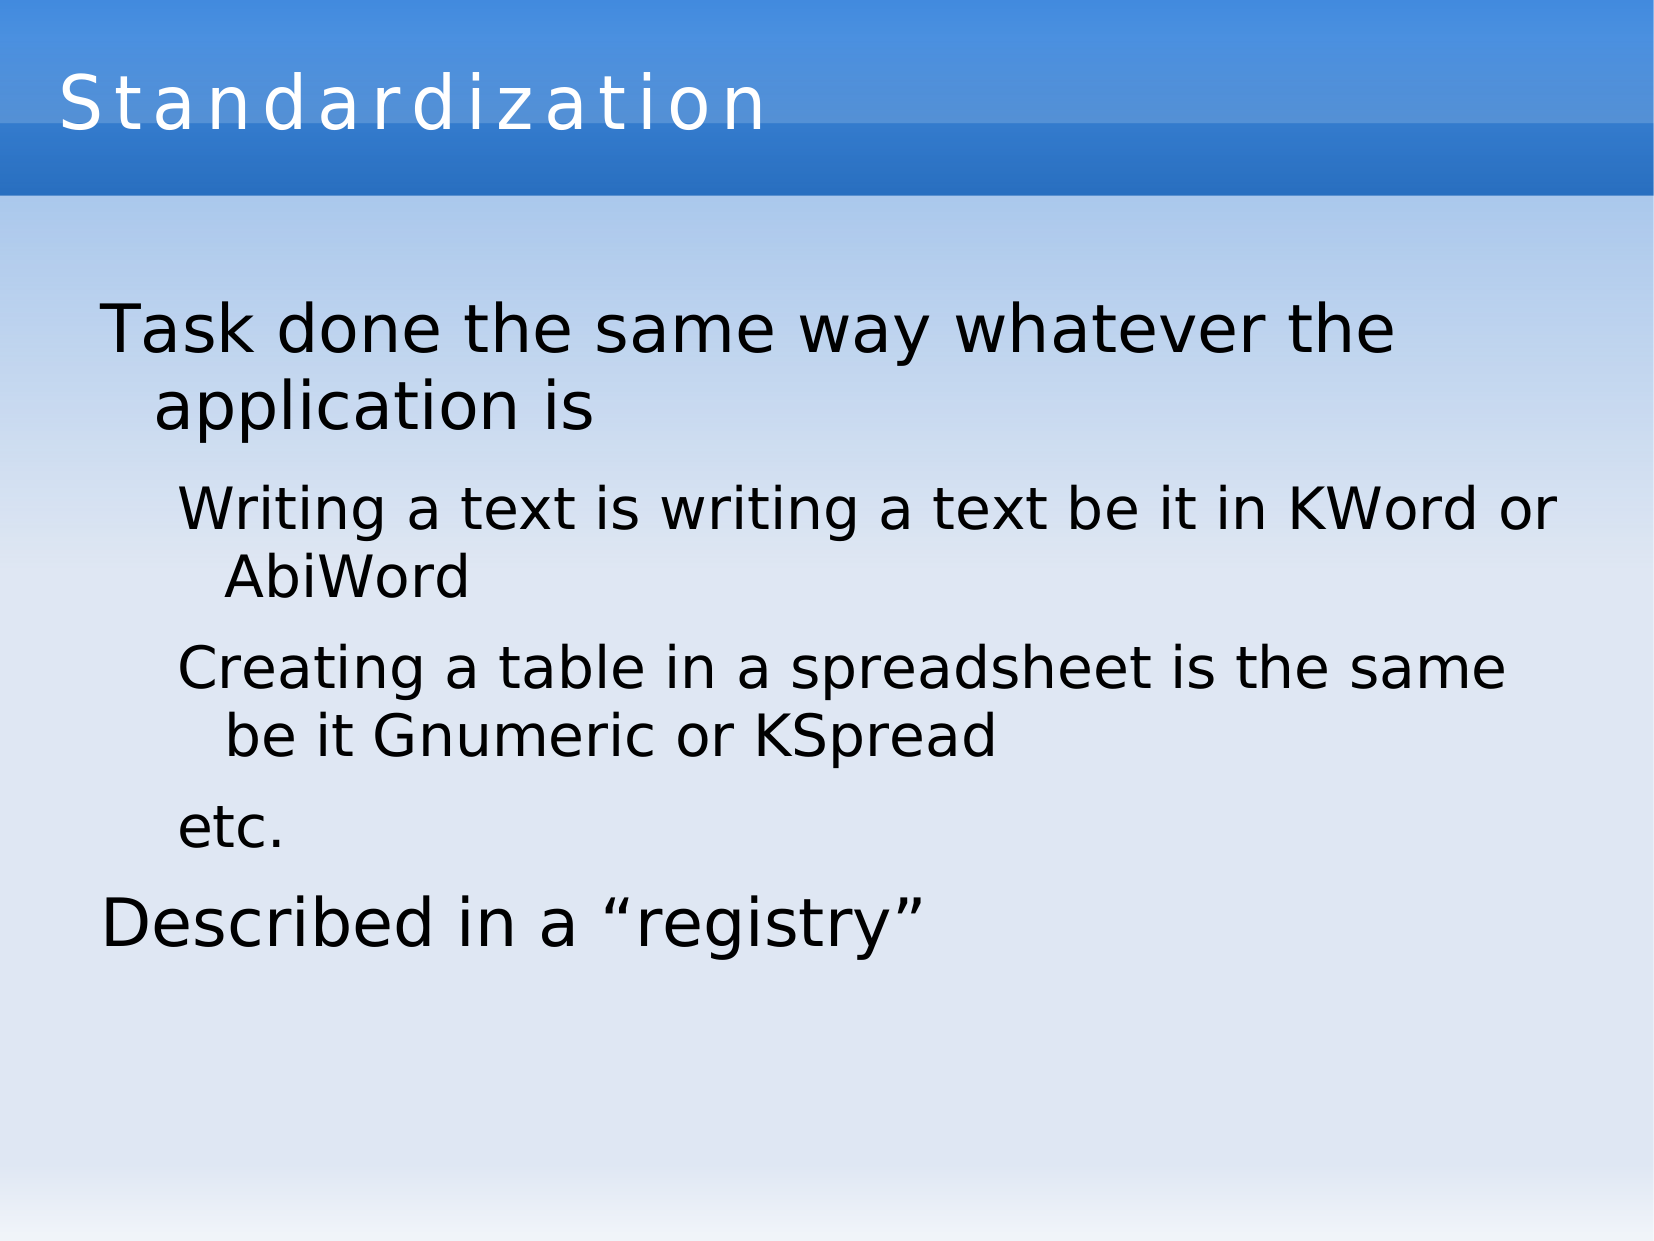

# Standardization
Task done the same way whatever the application is
Writing a text is writing a text be it in KWord or AbiWord
Creating a table in a spreadsheet is the same be it Gnumeric or KSpread
etc.
Described in a “registry”